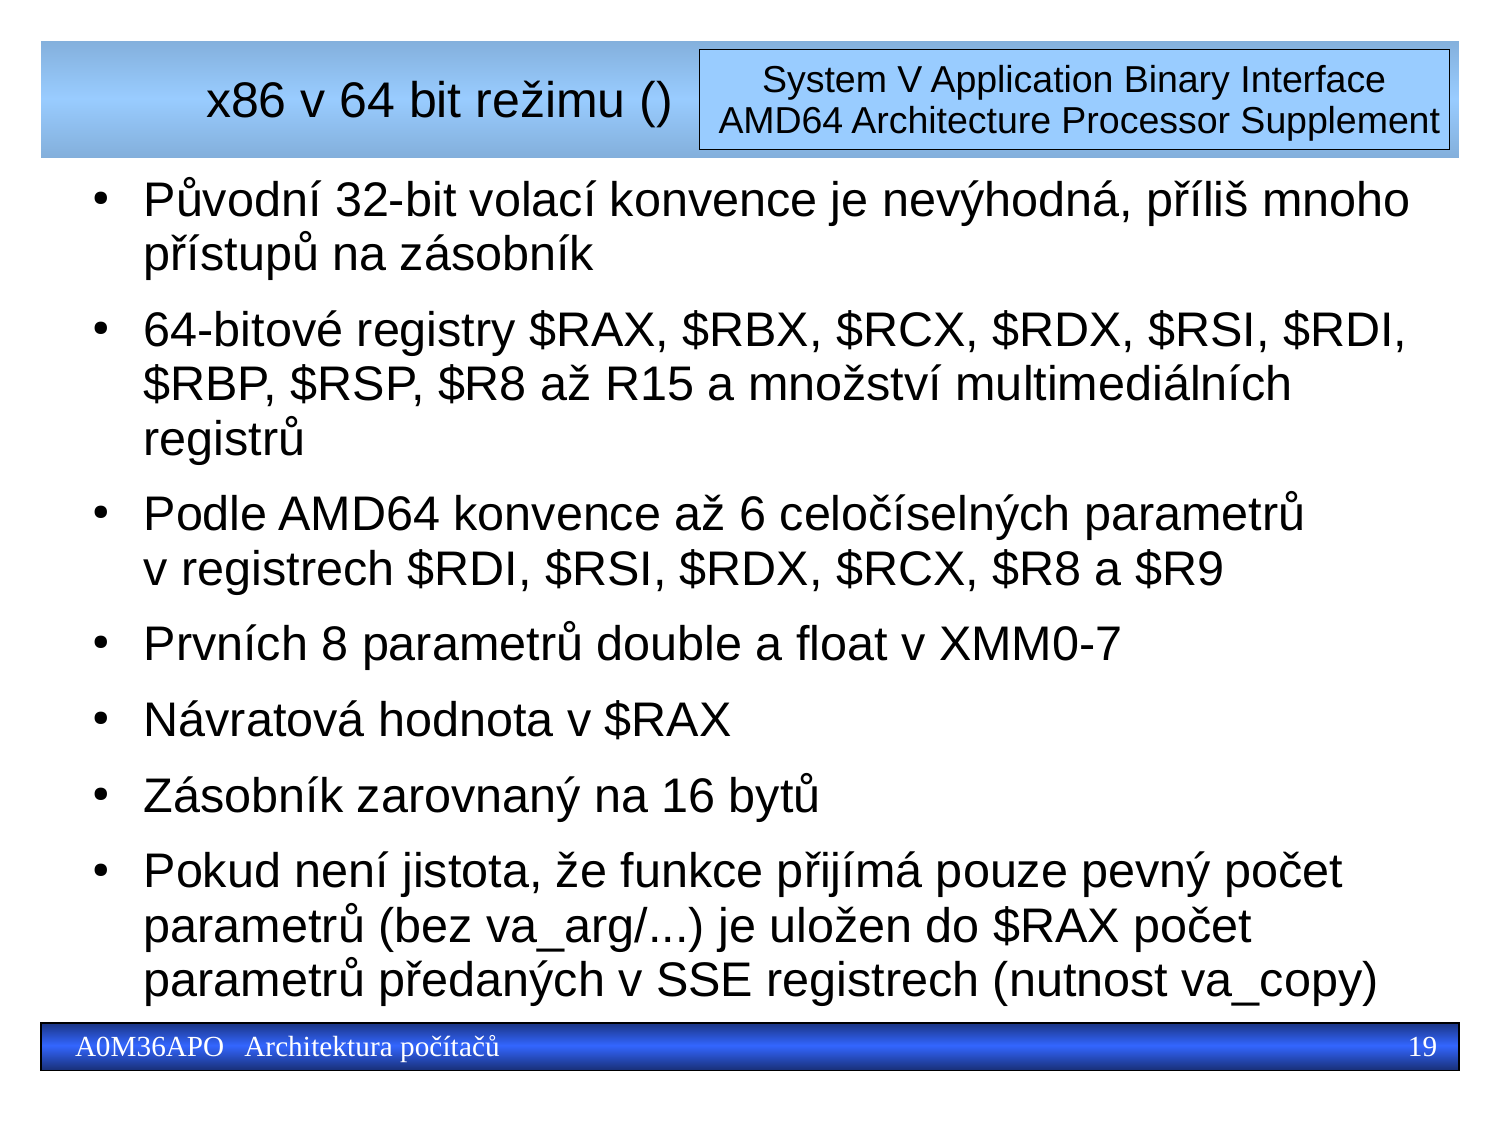

# x86 v 64 bit režimu ()
System V Application Binary Interface
 AMD64 Architecture Processor Supplement
Původní 32-bit volací konvence je nevýhodná, příliš mnoho přístupů na zásobník
64-bitové registry $RAX, $RBX, $RCX, $RDX, $RSI, $RDI, $RBP, $RSP, $R8 až R15 a množství multimediálních registrů
Podle AMD64 konvence až 6 celočíselných parametrů v registrech $RDI, $RSI, $RDX, $RCX, $R8 a $R9
Prvních 8 parametrů double a float v XMM0-7
Návratová hodnota v $RAX
Zásobník zarovnaný na 16 bytů
Pokud není jistota, že funkce přijímá pouze pevný počet parametrů (bez va_arg/...) je uložen do $RAX počet parametrů předaných v SSE registrech (nutnost va_copy)
A0M36APO Architektura počítačů
19